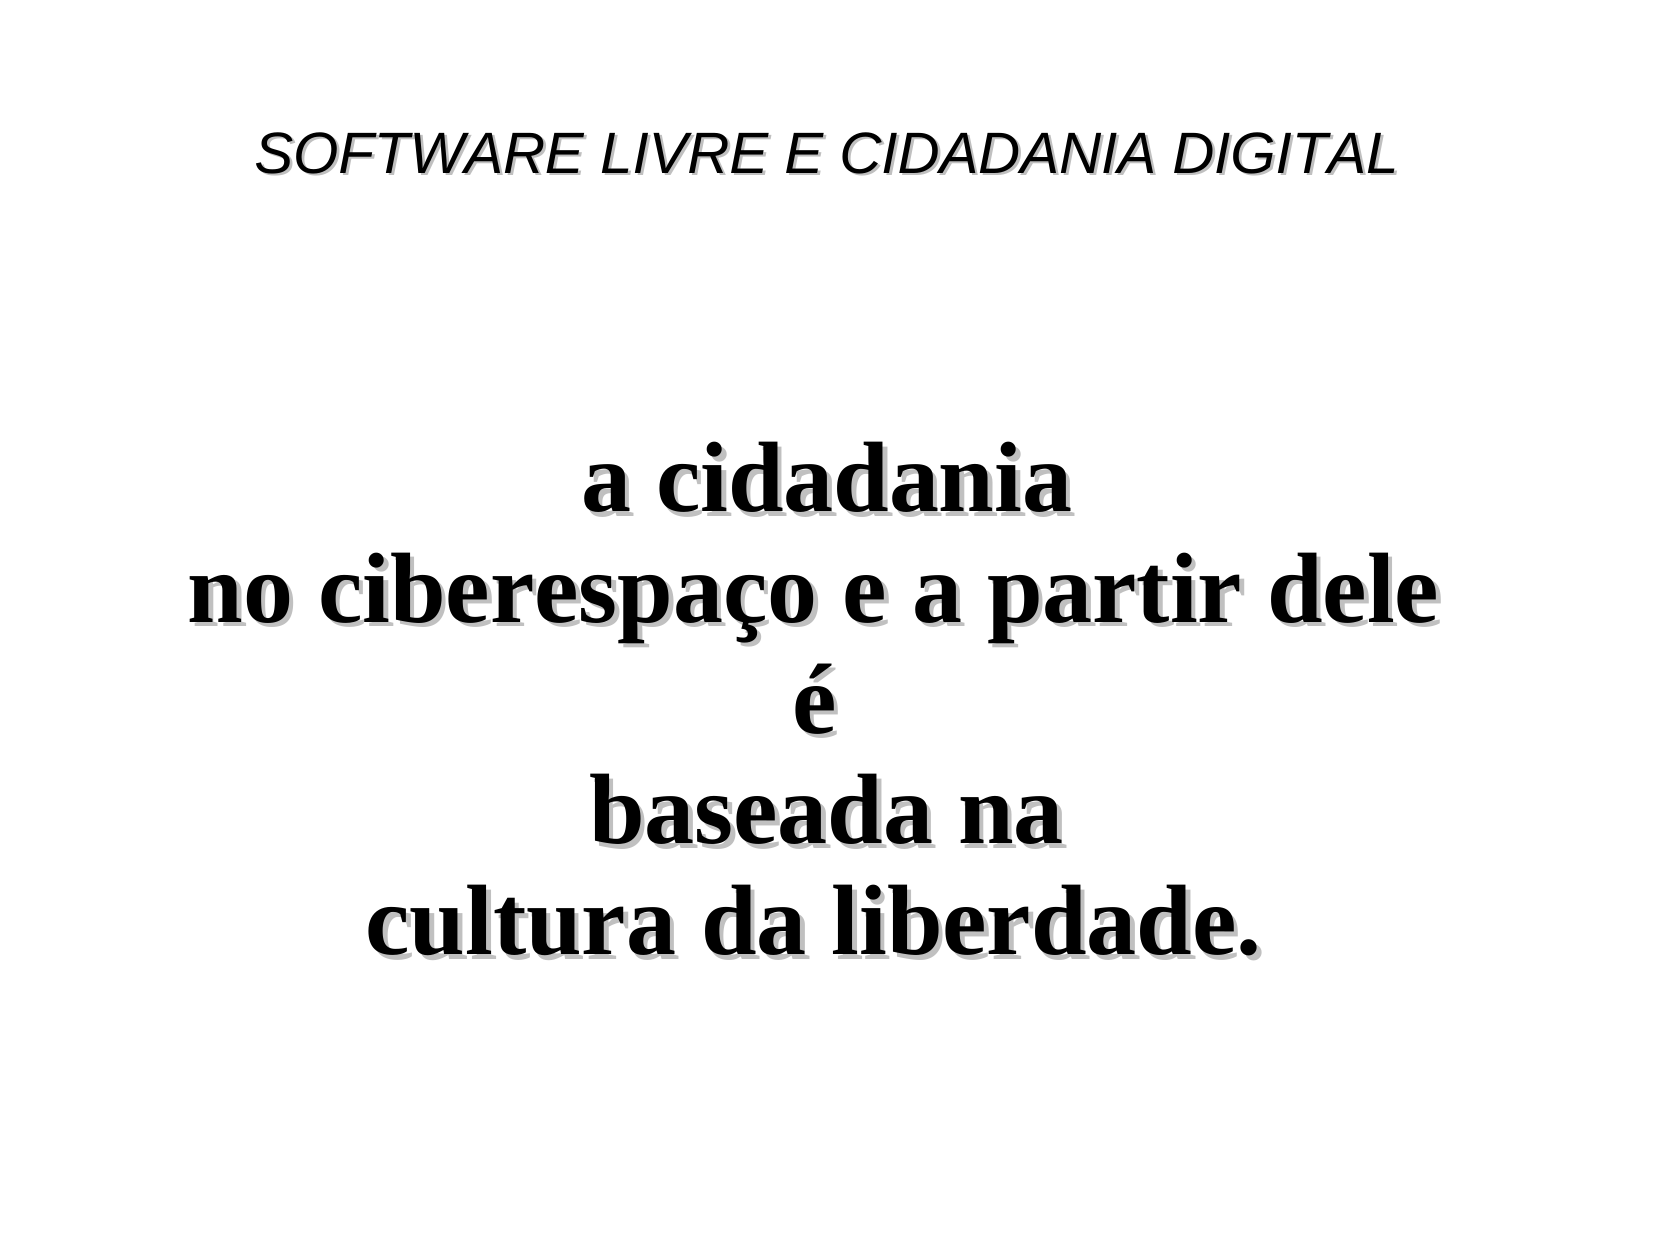

# SOFTWARE LIVRE E CIDADANIA DIGITAL
a cidadania
no ciberespaço e a partir dele
é
baseada na
cultura da liberdade.